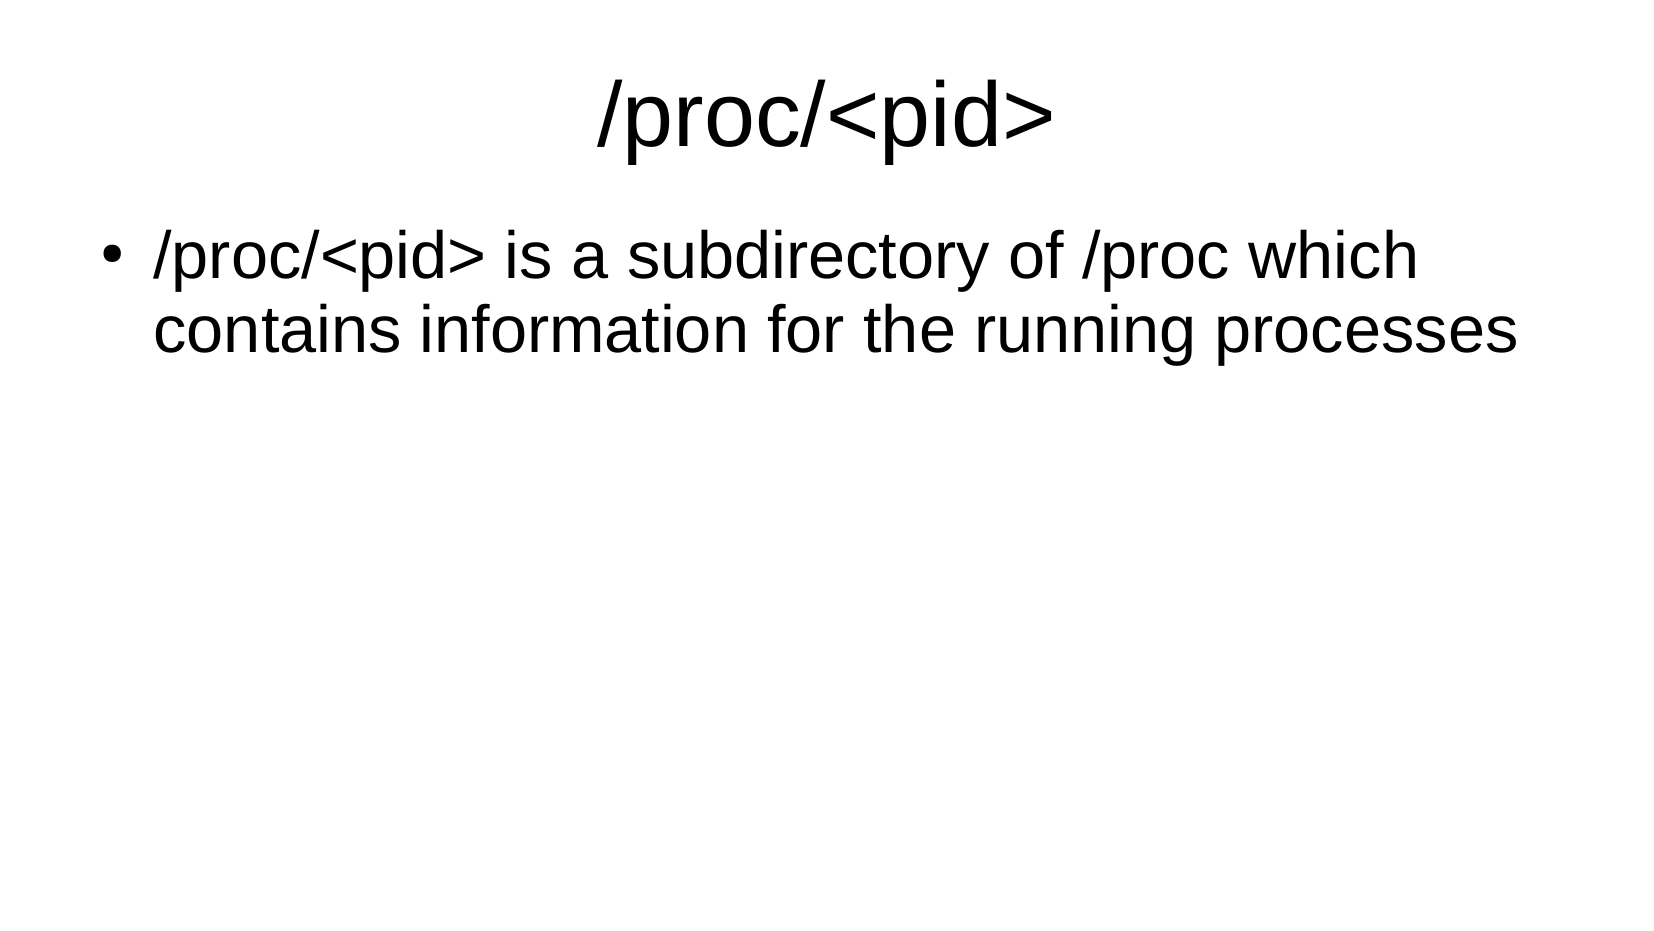

# /proc/<pid>
/proc/<pid> is a subdirectory of /proc which contains information for the running processes